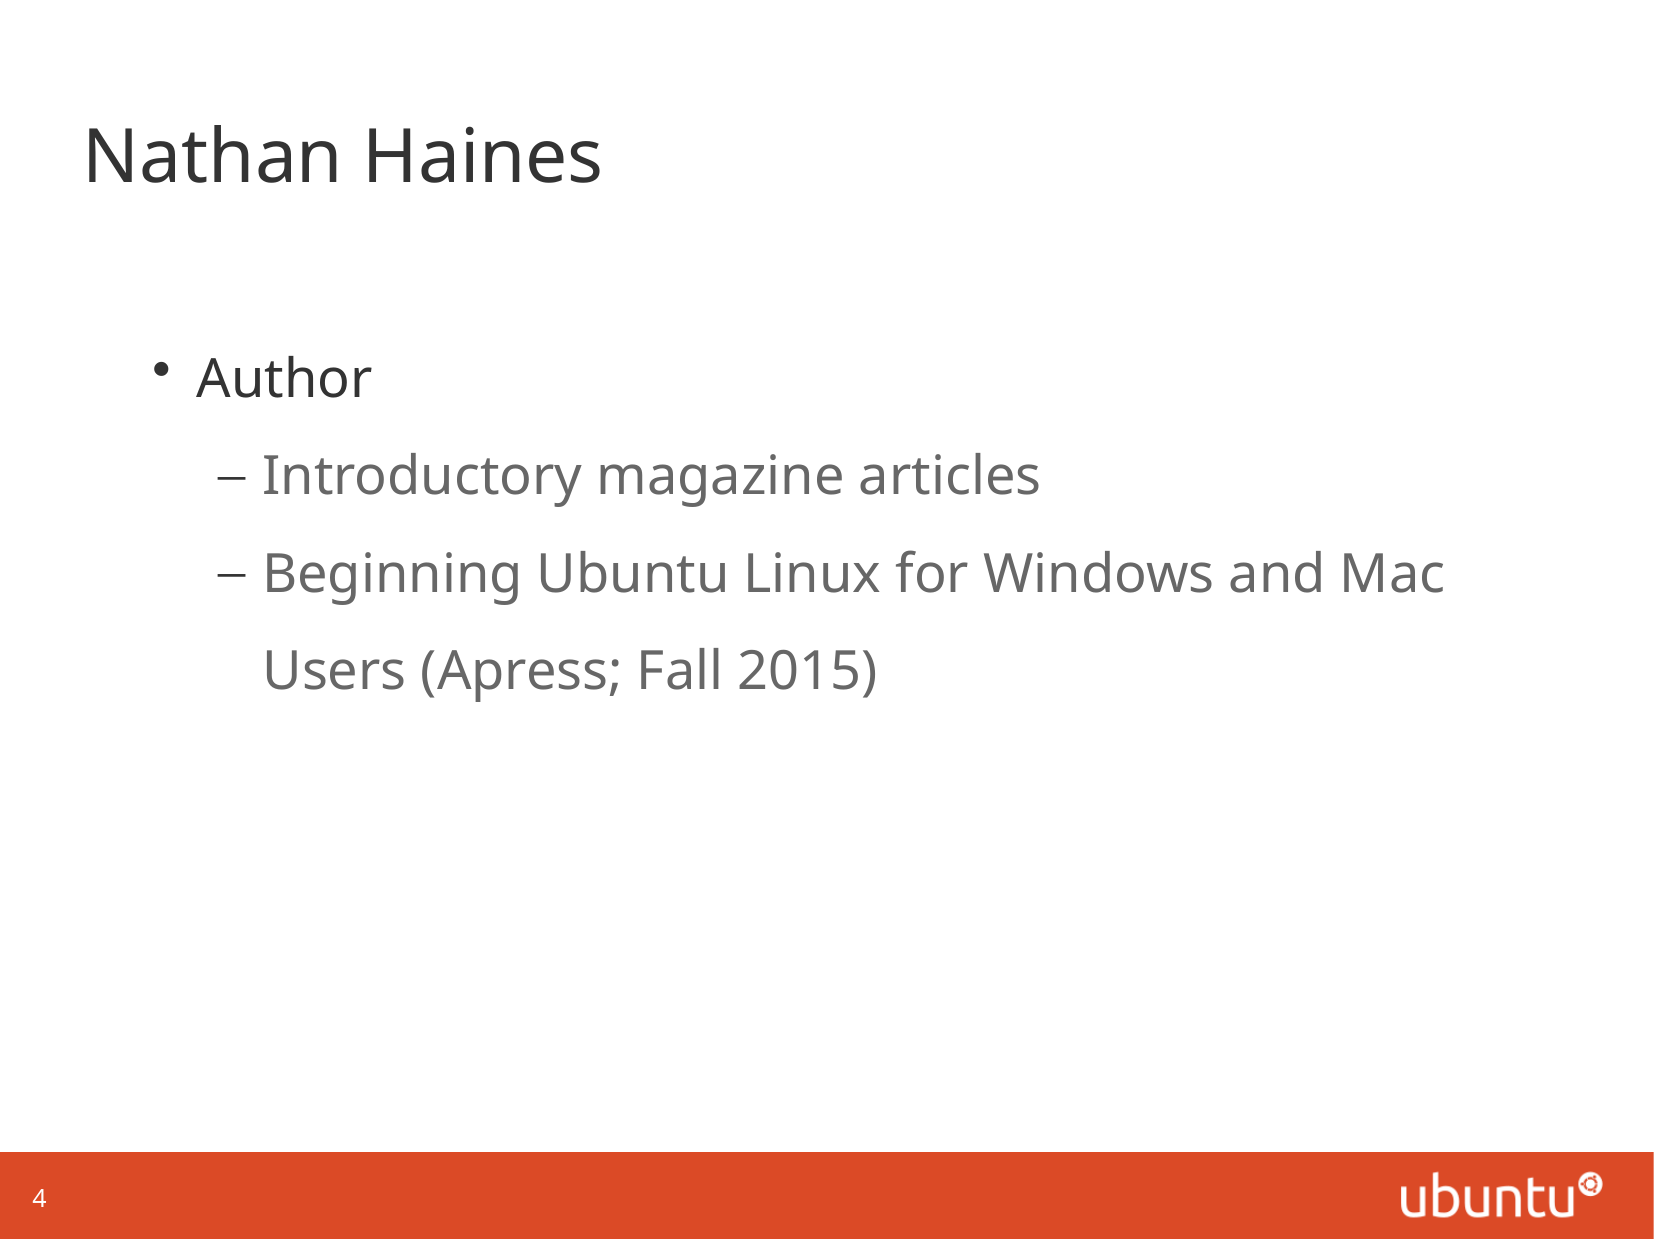

# Nathan Haines
Author
Introductory magazine articles
Beginning Ubuntu Linux for Windows and Mac Users (Apress; Fall 2015)